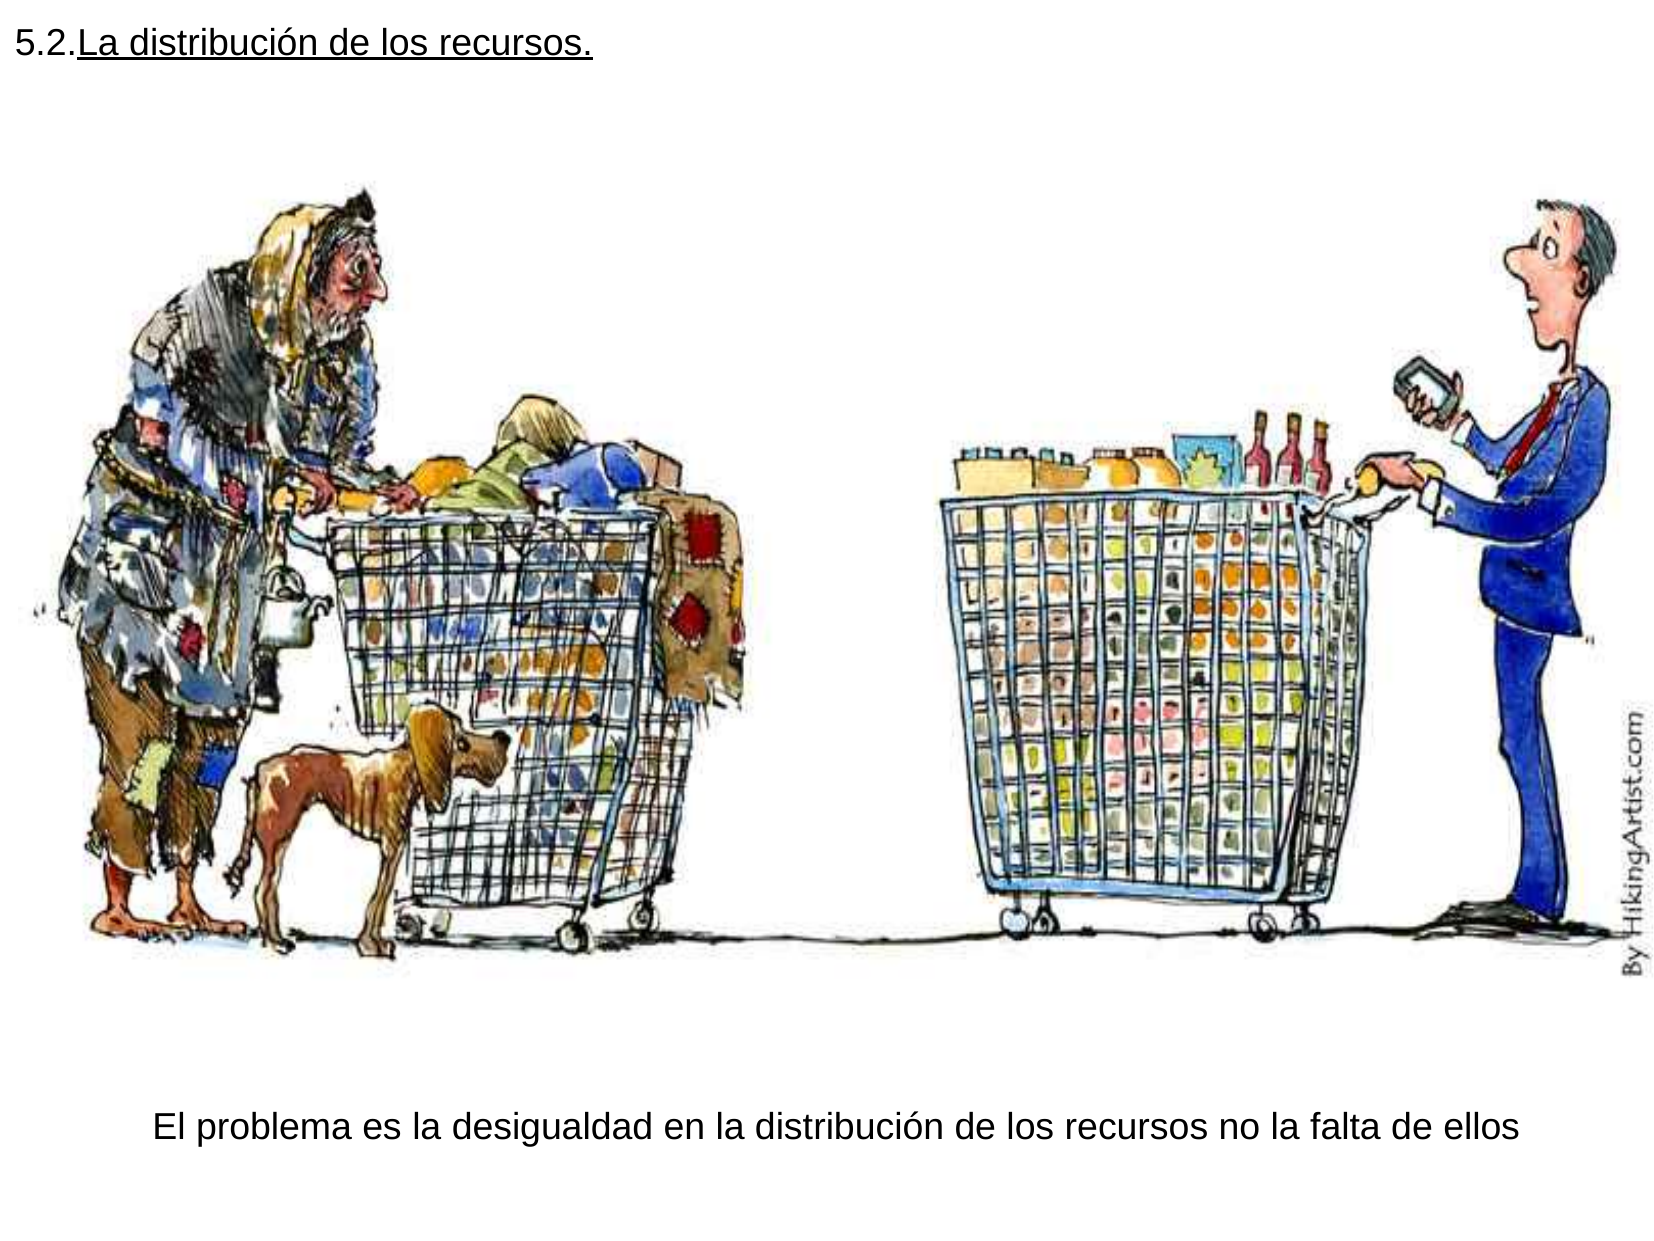

5.2.La distribución de los recursos.
El problema es la desigualdad en la distribución de los recursos no la falta de ellos